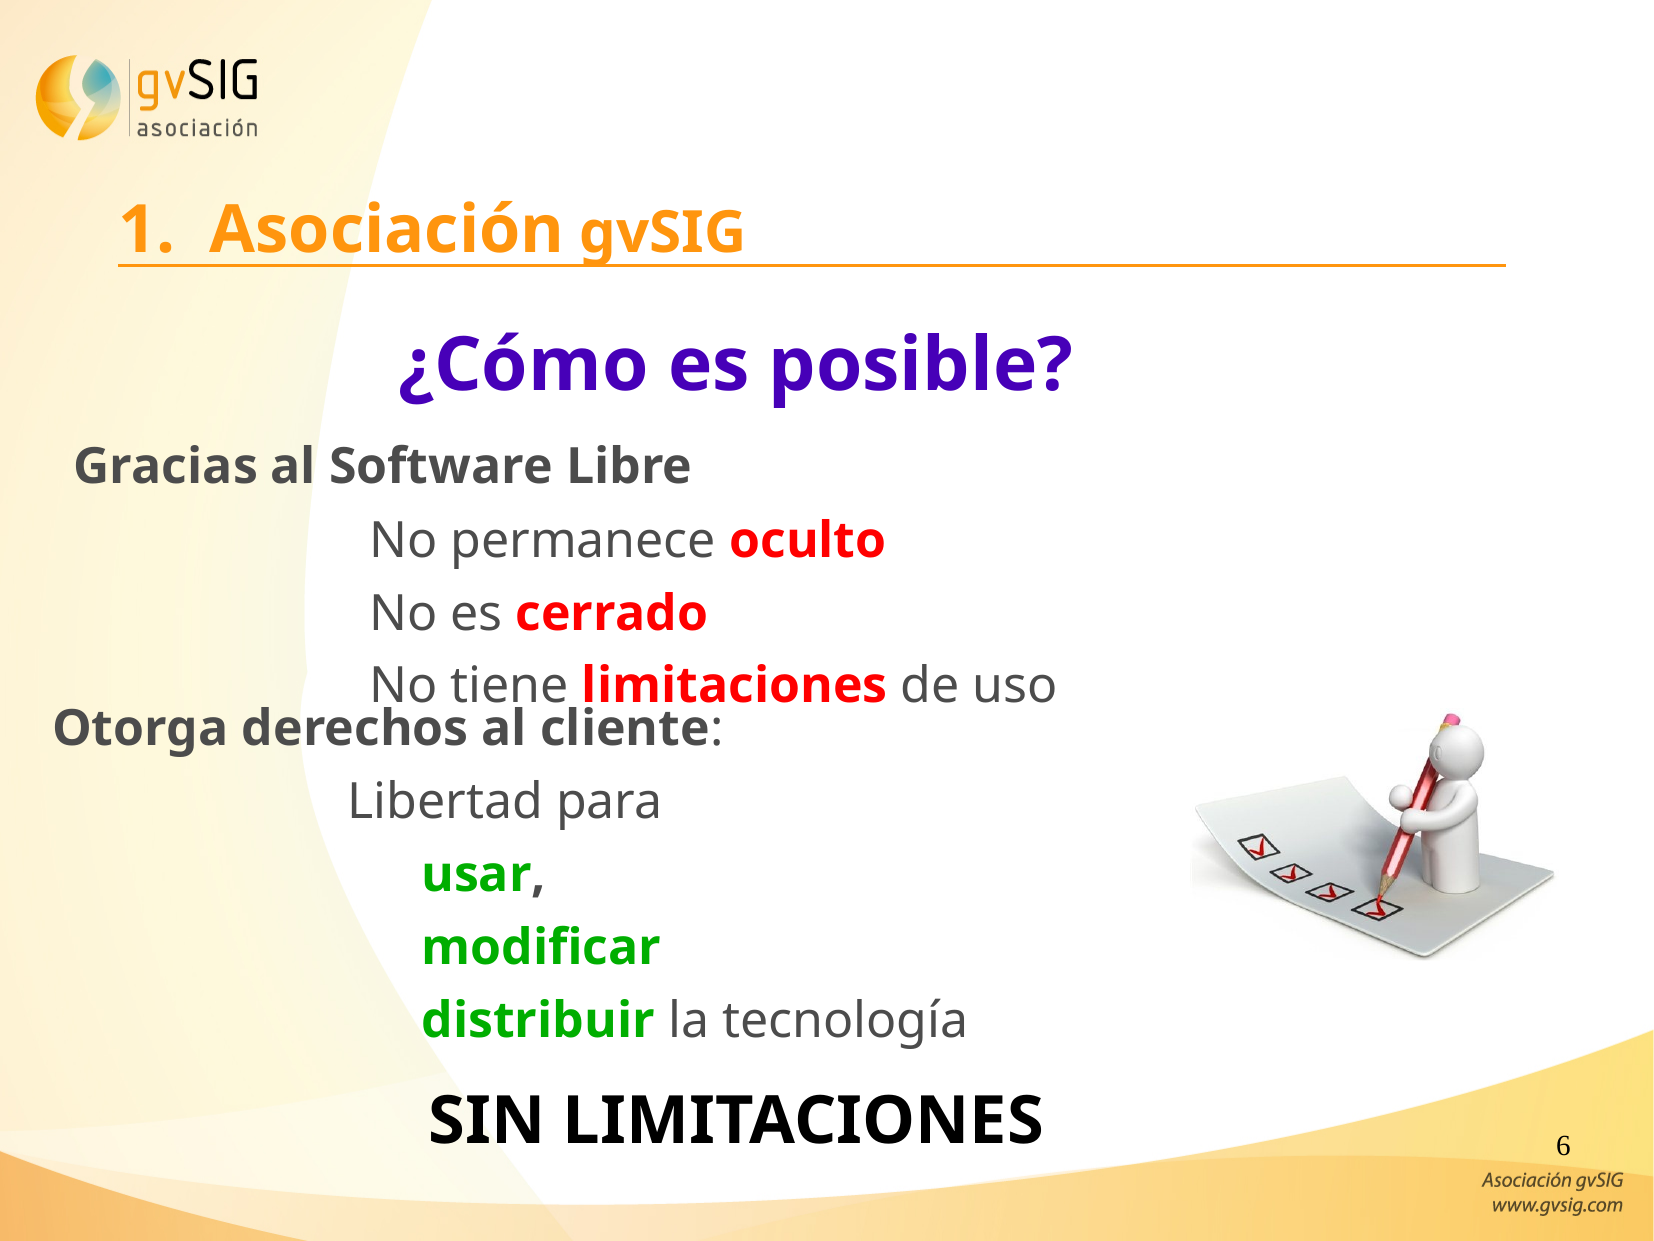

1. Asociación gvSIG
¿Cómo es posible?
Gracias al Software Libre
	No permanece oculto
	No es cerrado
	No tiene limitaciones de uso
Otorga derechos al cliente:
	Libertad para
		usar,
		modificar
		distribuir la tecnología
SIN LIMITACIONES
6